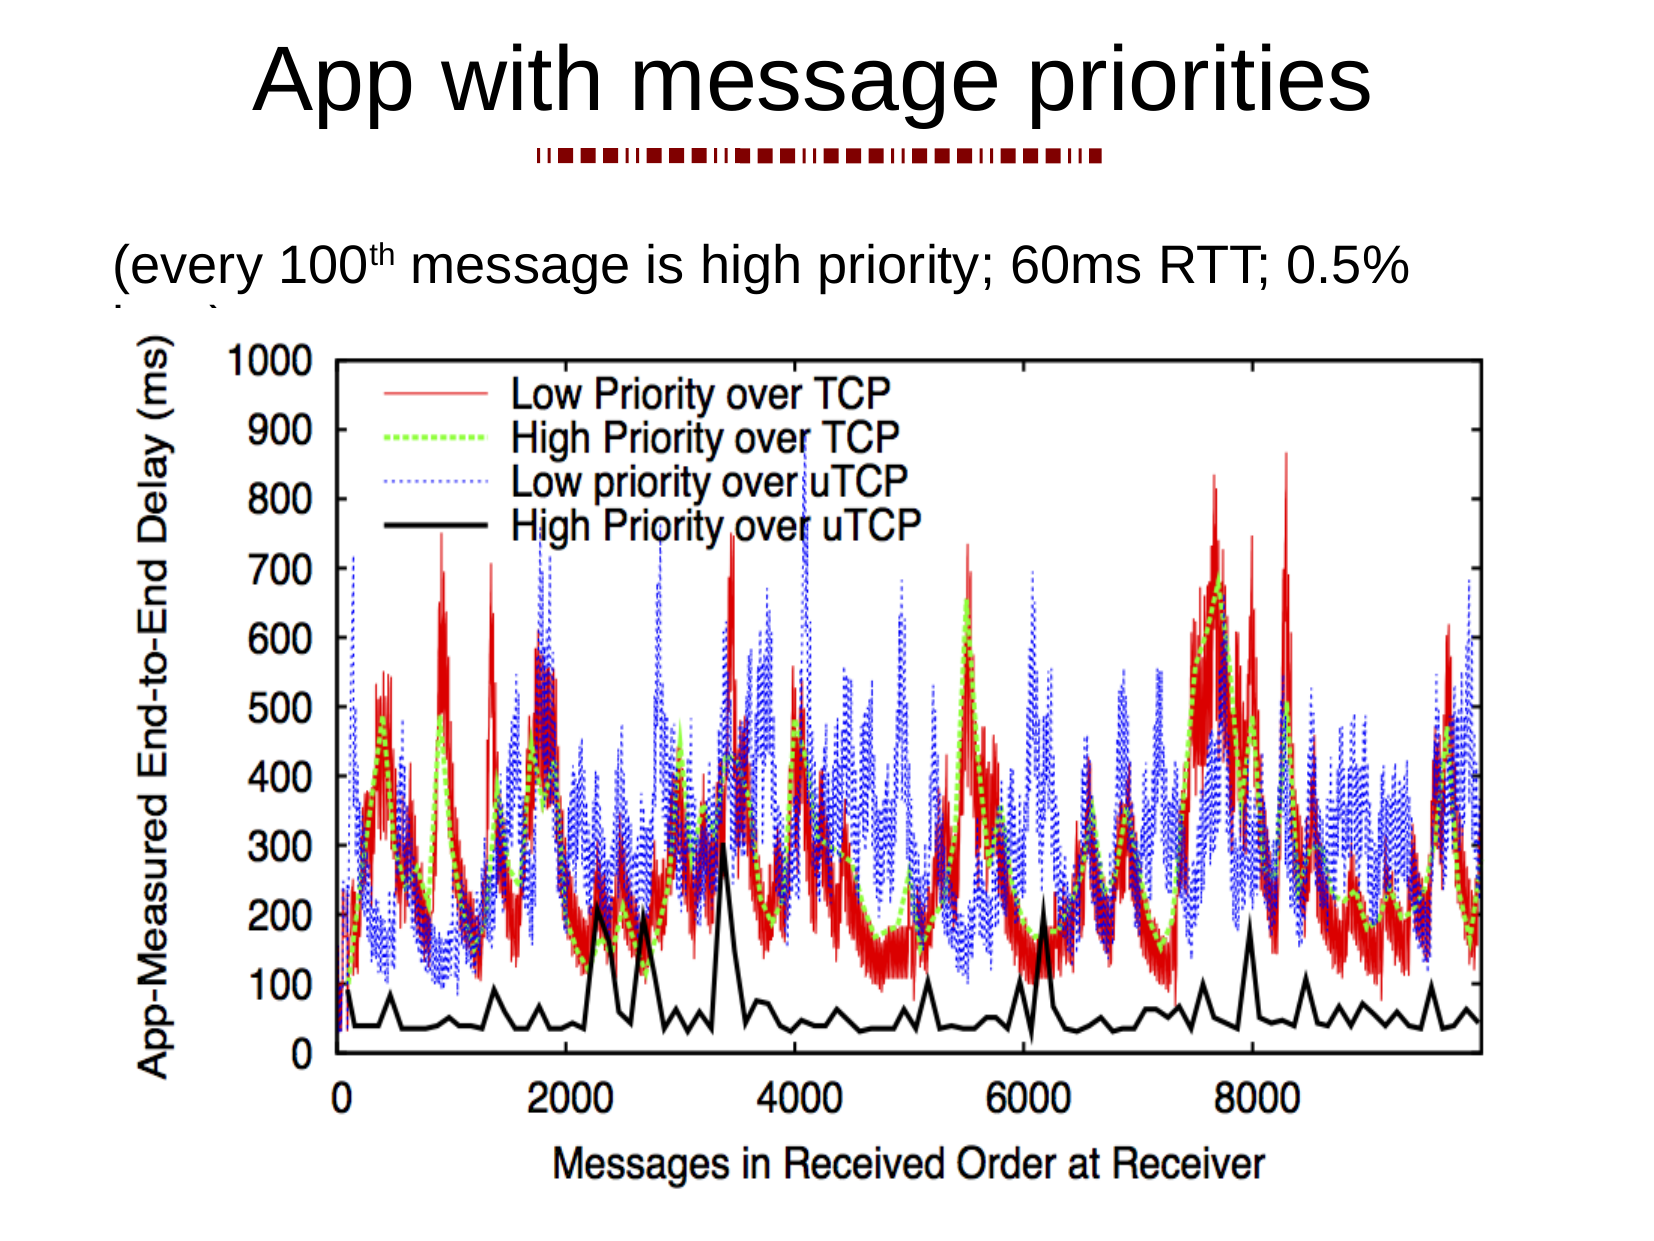

# App with message priorities
(every 100th message is high priority; 60ms RTT; 0.5% loss)